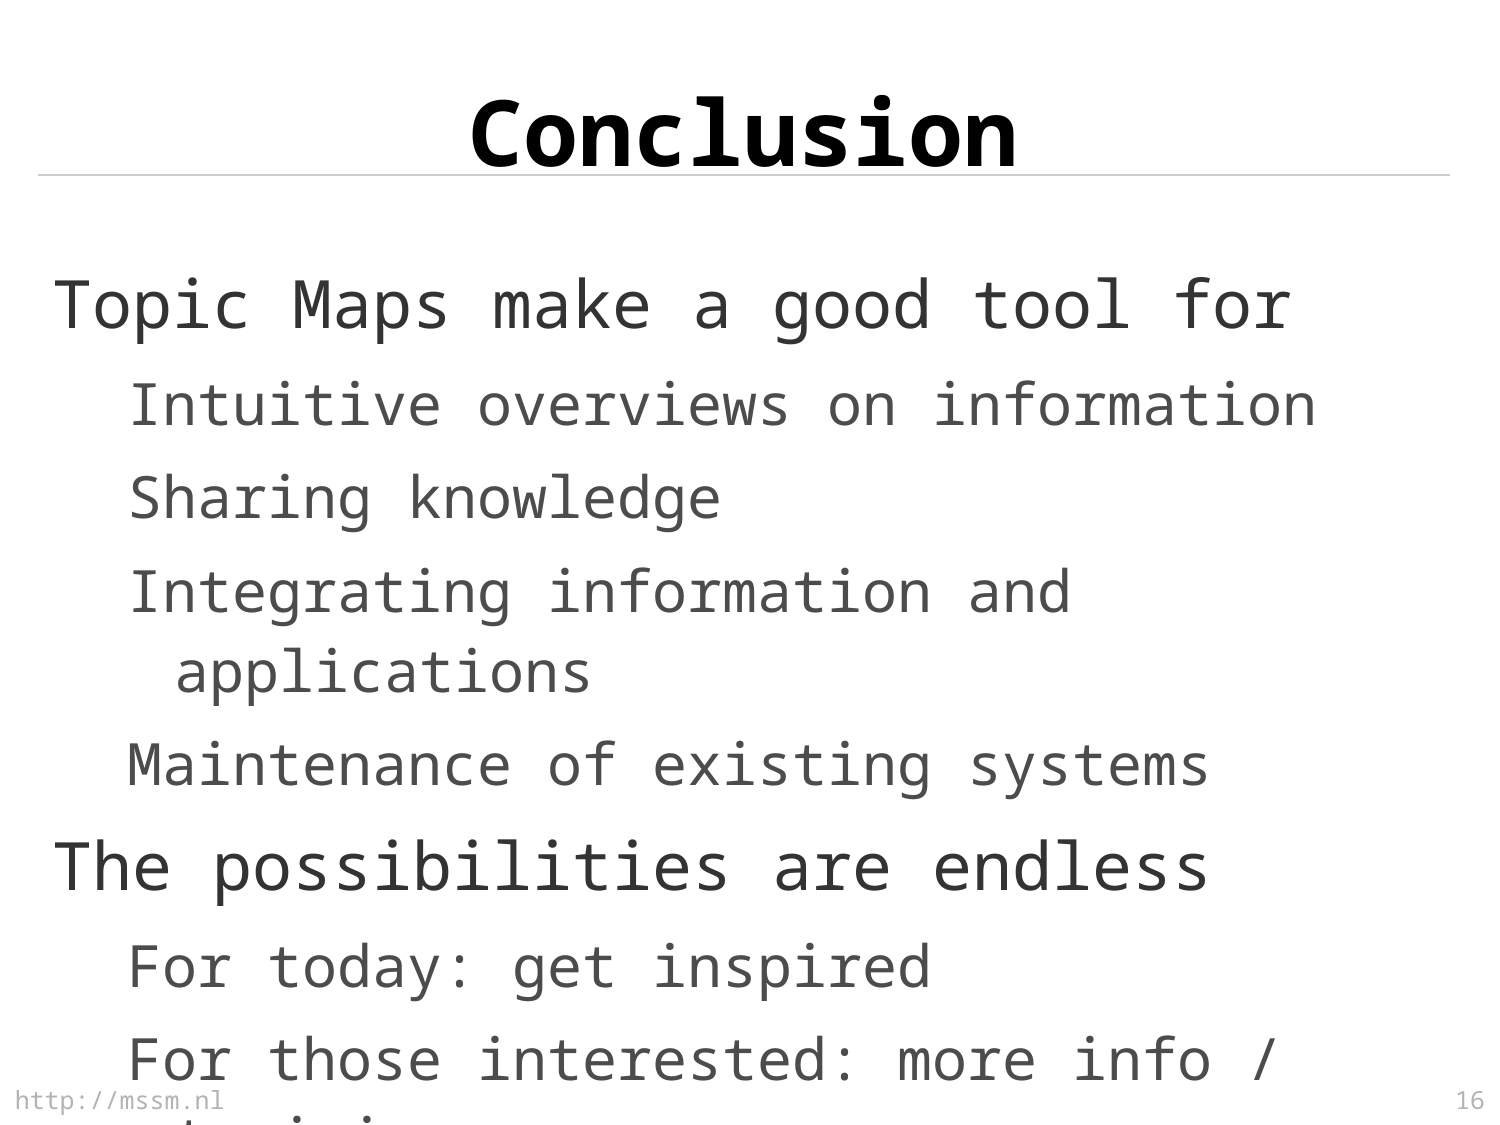

# Conclusion
Topic Maps make a good tool for
Intuitive overviews on information
Sharing knowledge
Integrating information and applications
Maintenance of existing systems
The possibilities are endless
For today: get inspired
For those interested: more info / training course
Morpheus would like to help you get started
http://mssm.nl
16